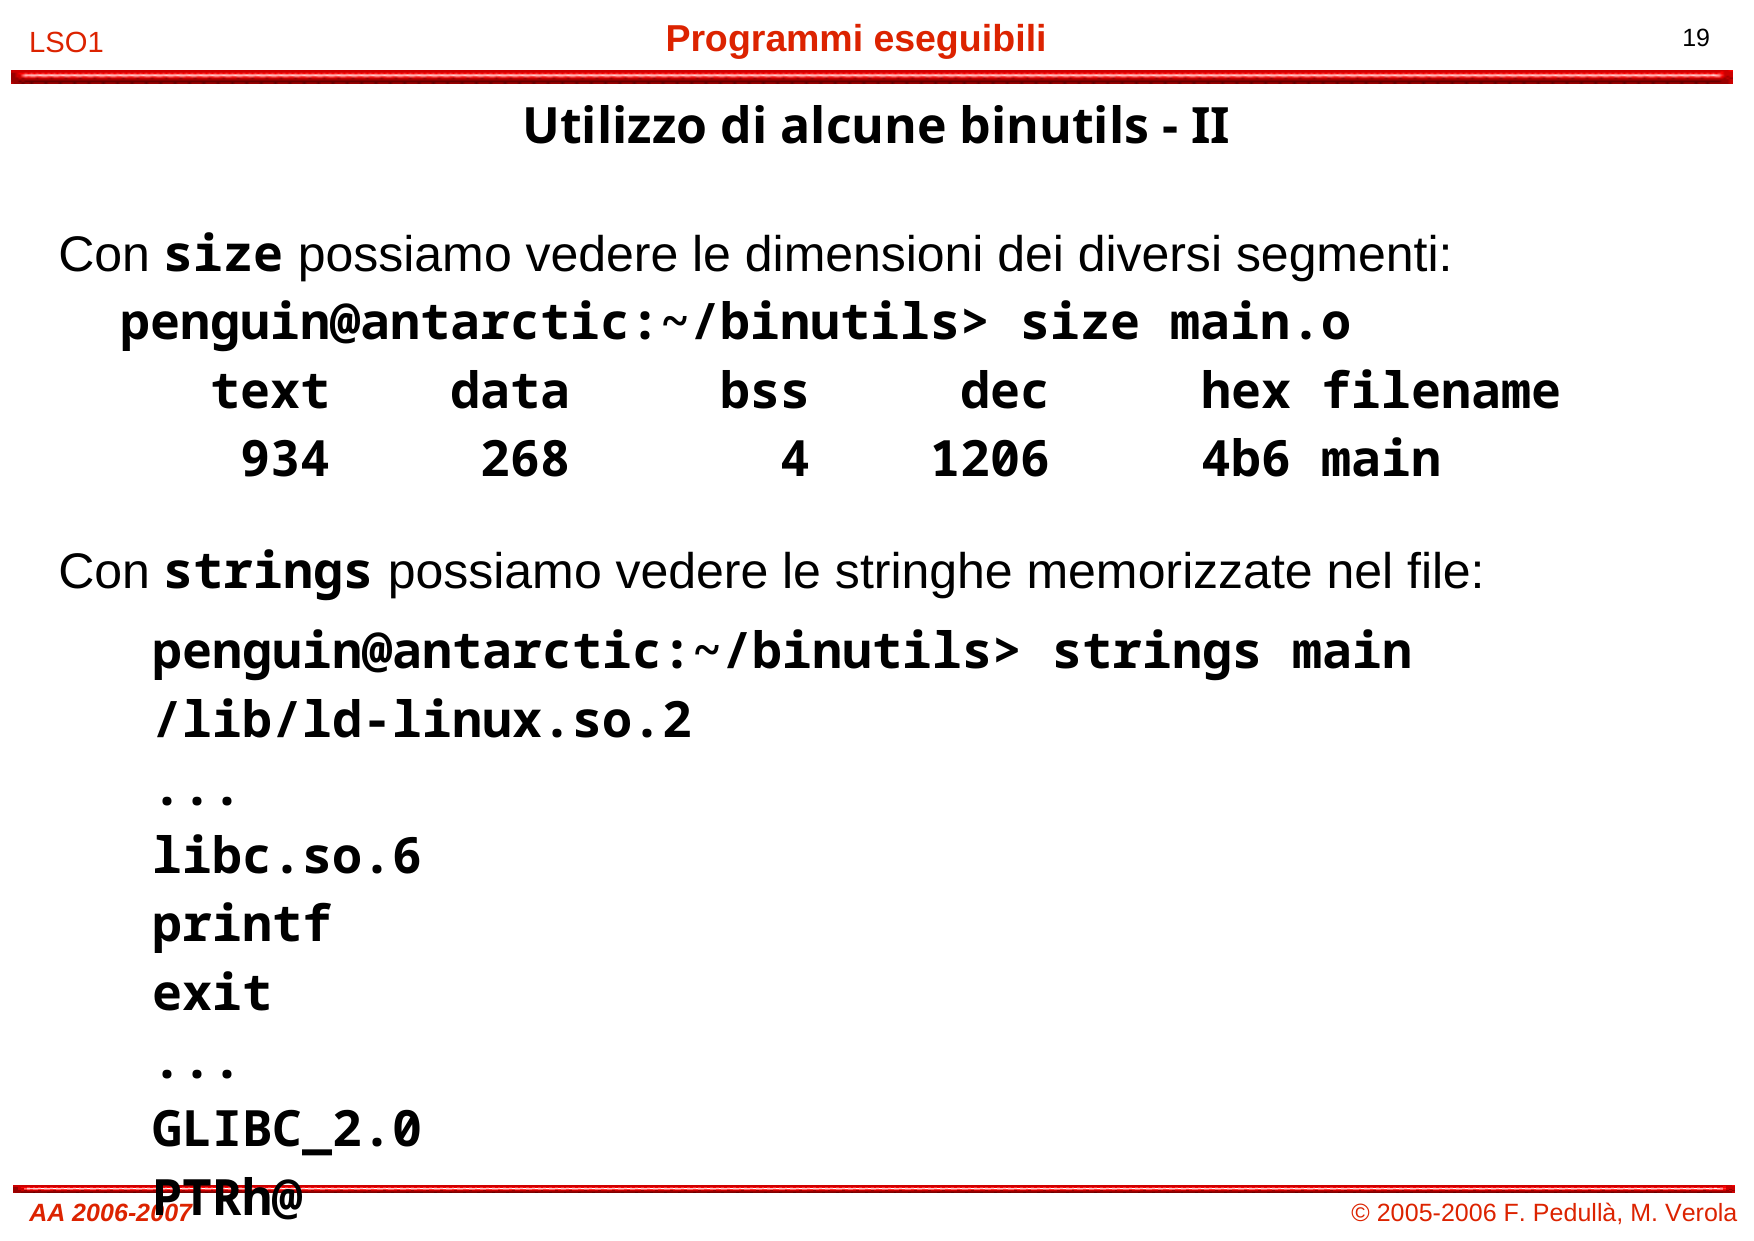

# Utilizzo di alcune binutils - II
Con size possiamo vedere le dimensioni dei diversi segmenti:
penguin@antarctic:~/binutils> size main.o
 text data bss dec hex filename
 934 268 4 1206 4b6 main
Con strings possiamo vedere le stringhe memorizzate nel file:
penguin@antarctic:~/binutils> strings main
/lib/ld-linux.so.2
...
libc.so.6
printf
exit
...
GLIBC_2.0
PTRh@
Hello - myGlob=%d, myLocal=%d